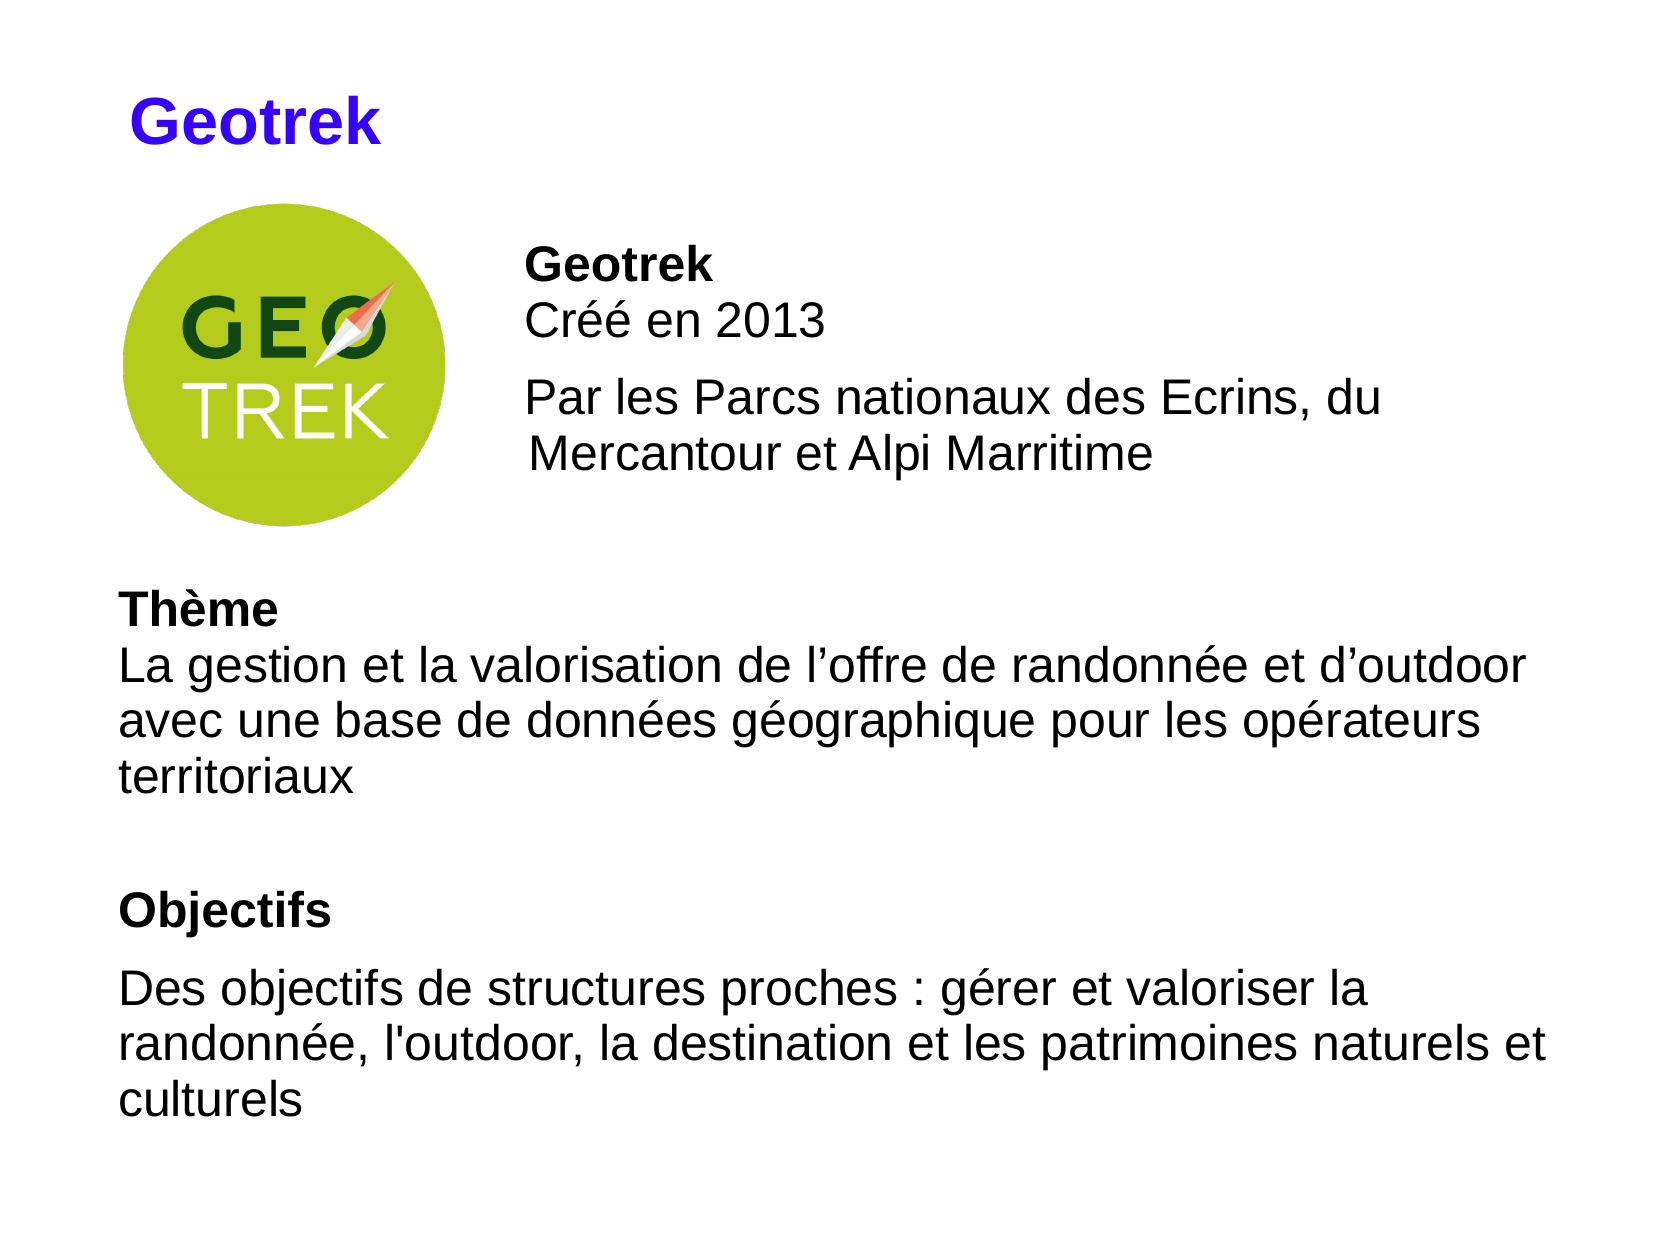

# Geotrek
 Geotrek
 Créé en 2013
 Par les Parcs nationaux des Ecrins, du 						 Mercantour et Alpi Marritime
Thème
La gestion et la valorisation de l’offre de randonnée et d’outdoor avec une base de données géographique pour les opérateurs territoriaux
Objectifs
Des objectifs de structures proches : gérer et valoriser la randonnée, l'outdoor, la destination et les patrimoines naturels et culturels